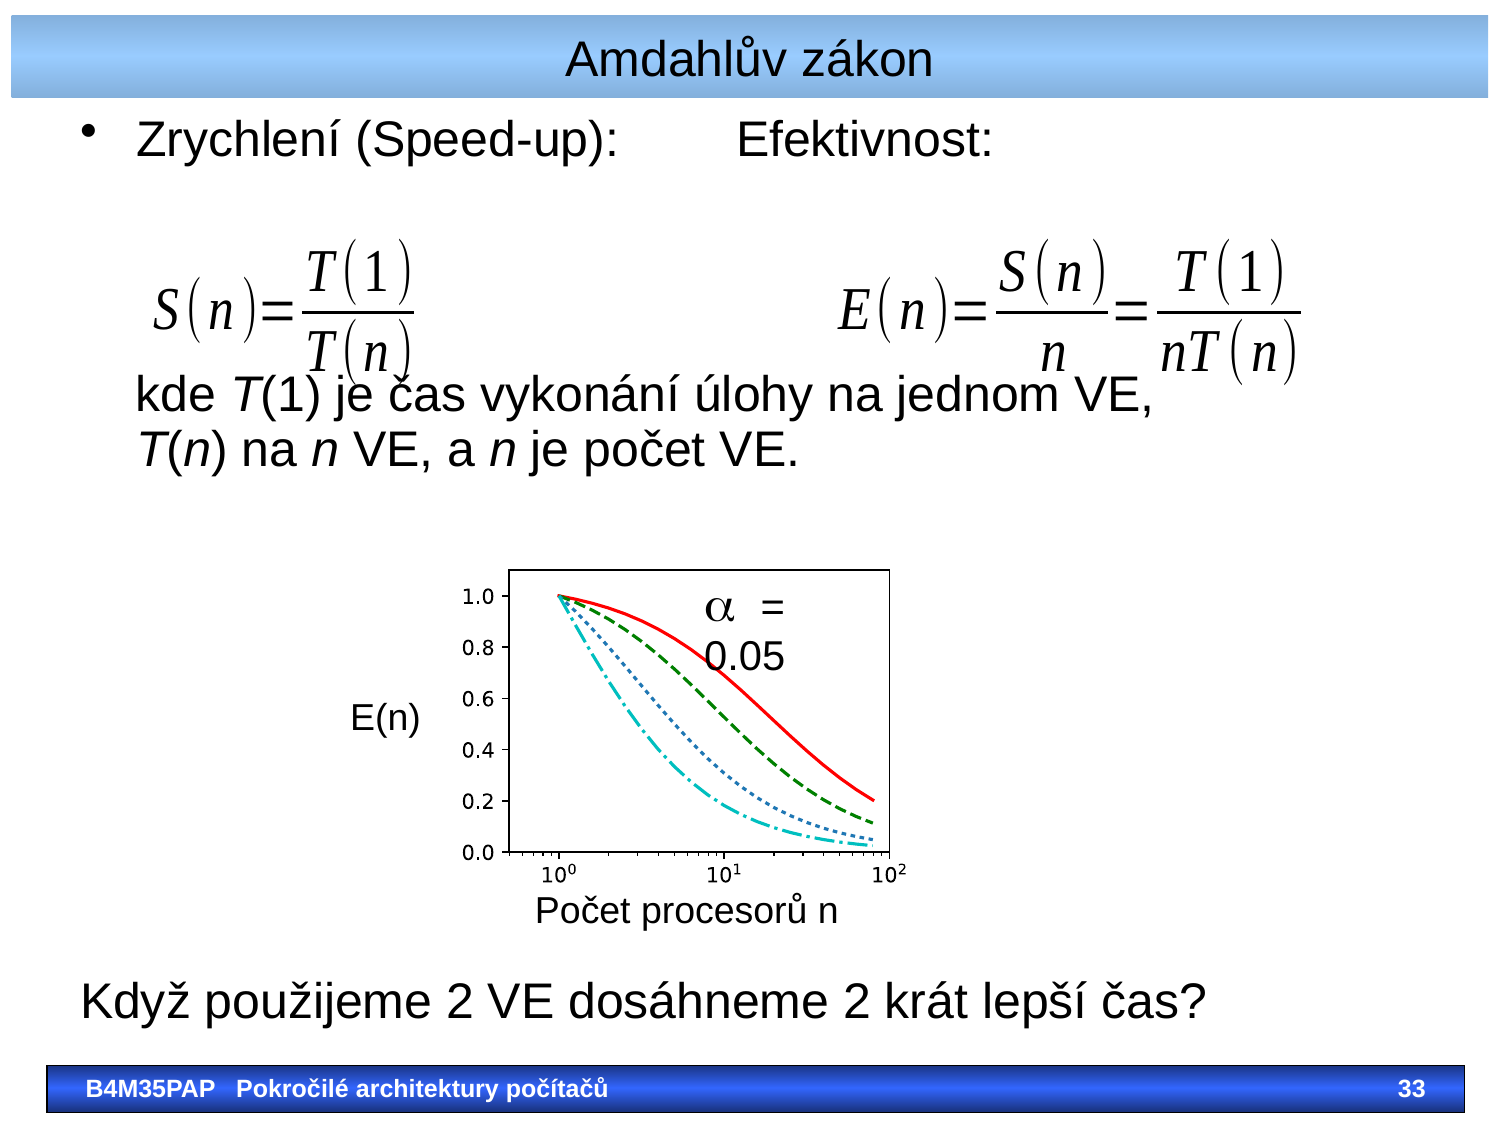

# Amdahlův zákon
Zrychlení (Speed-up):		Efektivnost:
 kde T(1) je čas vykonání úlohy na jednom VE,
T(n) na n VE, a n je počet VE.
 = 0.05
E(n)
Počet procesorů n
Když použijeme 2 VE dosáhneme 2 krát lepší čas?
B4M35PAP Pokročilé architektury počítačů